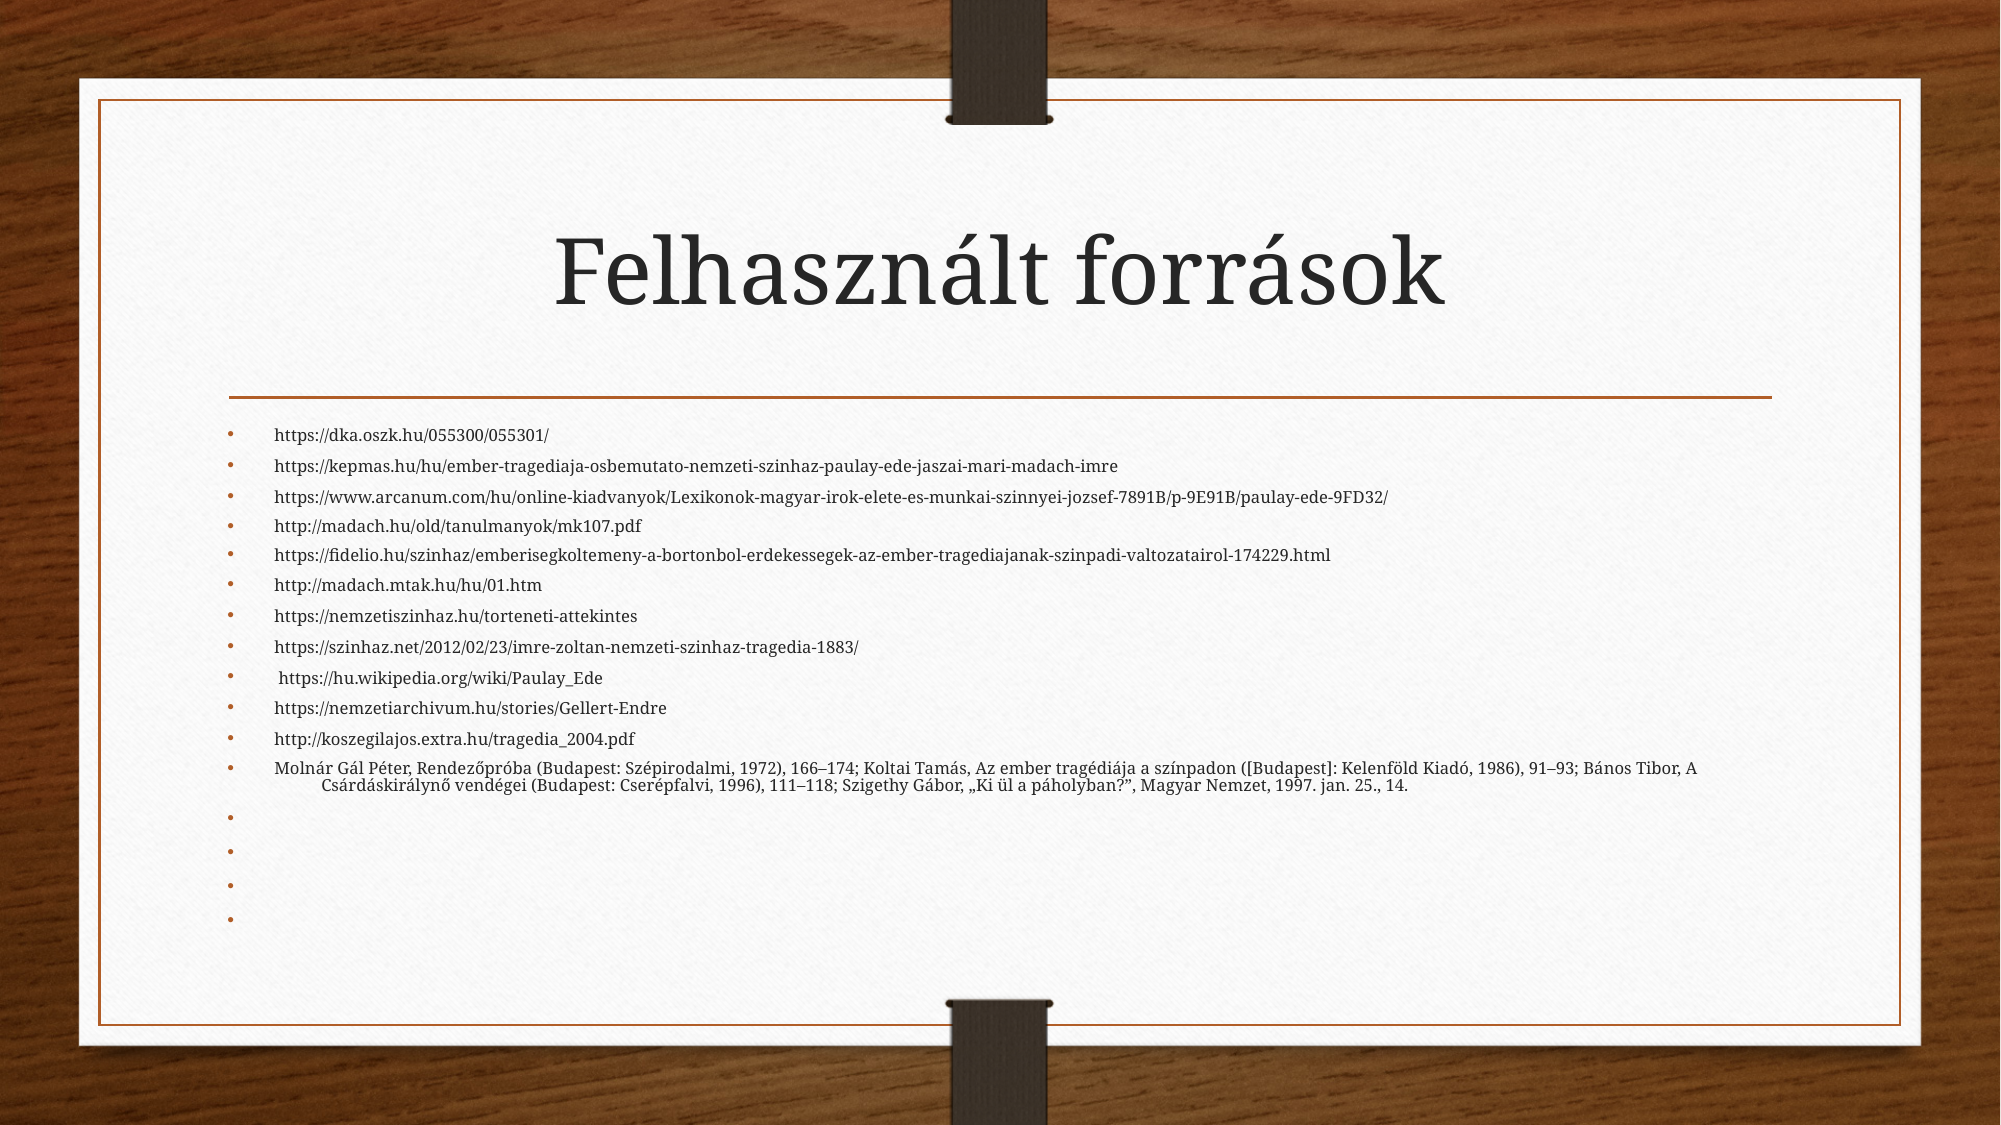

# Felhasznált források
https://dka.oszk.hu/055300/055301/
https://kepmas.hu/hu/ember-tragediaja-osbemutato-nemzeti-szinhaz-paulay-ede-jaszai-mari-madach-imre
https://www.arcanum.com/hu/online-kiadvanyok/Lexikonok-magyar-irok-elete-es-munkai-szinnyei-jozsef-7891B/p-9E91B/paulay-ede-9FD32/
http://madach.hu/old/tanulmanyok/mk107.pdf
https://fidelio.hu/szinhaz/emberisegkoltemeny-a-bortonbol-erdekessegek-az-ember-tragediajanak-szinpadi-valtozatairol-174229.html
http://madach.mtak.hu/hu/01.htm
https://nemzetiszinhaz.hu/torteneti-attekintes
https://szinhaz.net/2012/02/23/imre-zoltan-nemzeti-szinhaz-tragedia-1883/
 https://hu.wikipedia.org/wiki/Paulay_Ede
https://nemzetiarchivum.hu/stories/Gellert-Endre
http://koszegilajos.extra.hu/tragedia_2004.pdf
Molnár Gál Péter, Rendezőpróba (Budapest: Szépirodalmi, 1972), 166–174; Koltai Tamás, Az ember tragédiája a színpadon ([Budapest]: Kelenföld Kiadó, 1986), 91–93; Bános Tibor, A Csárdáskirálynő vendégei (Budapest: Cserépfalvi, 1996), 111–118; Szigethy Gábor, „Ki ül a páholyban?”, Magyar Nemzet, 1997. jan. 25., 14.